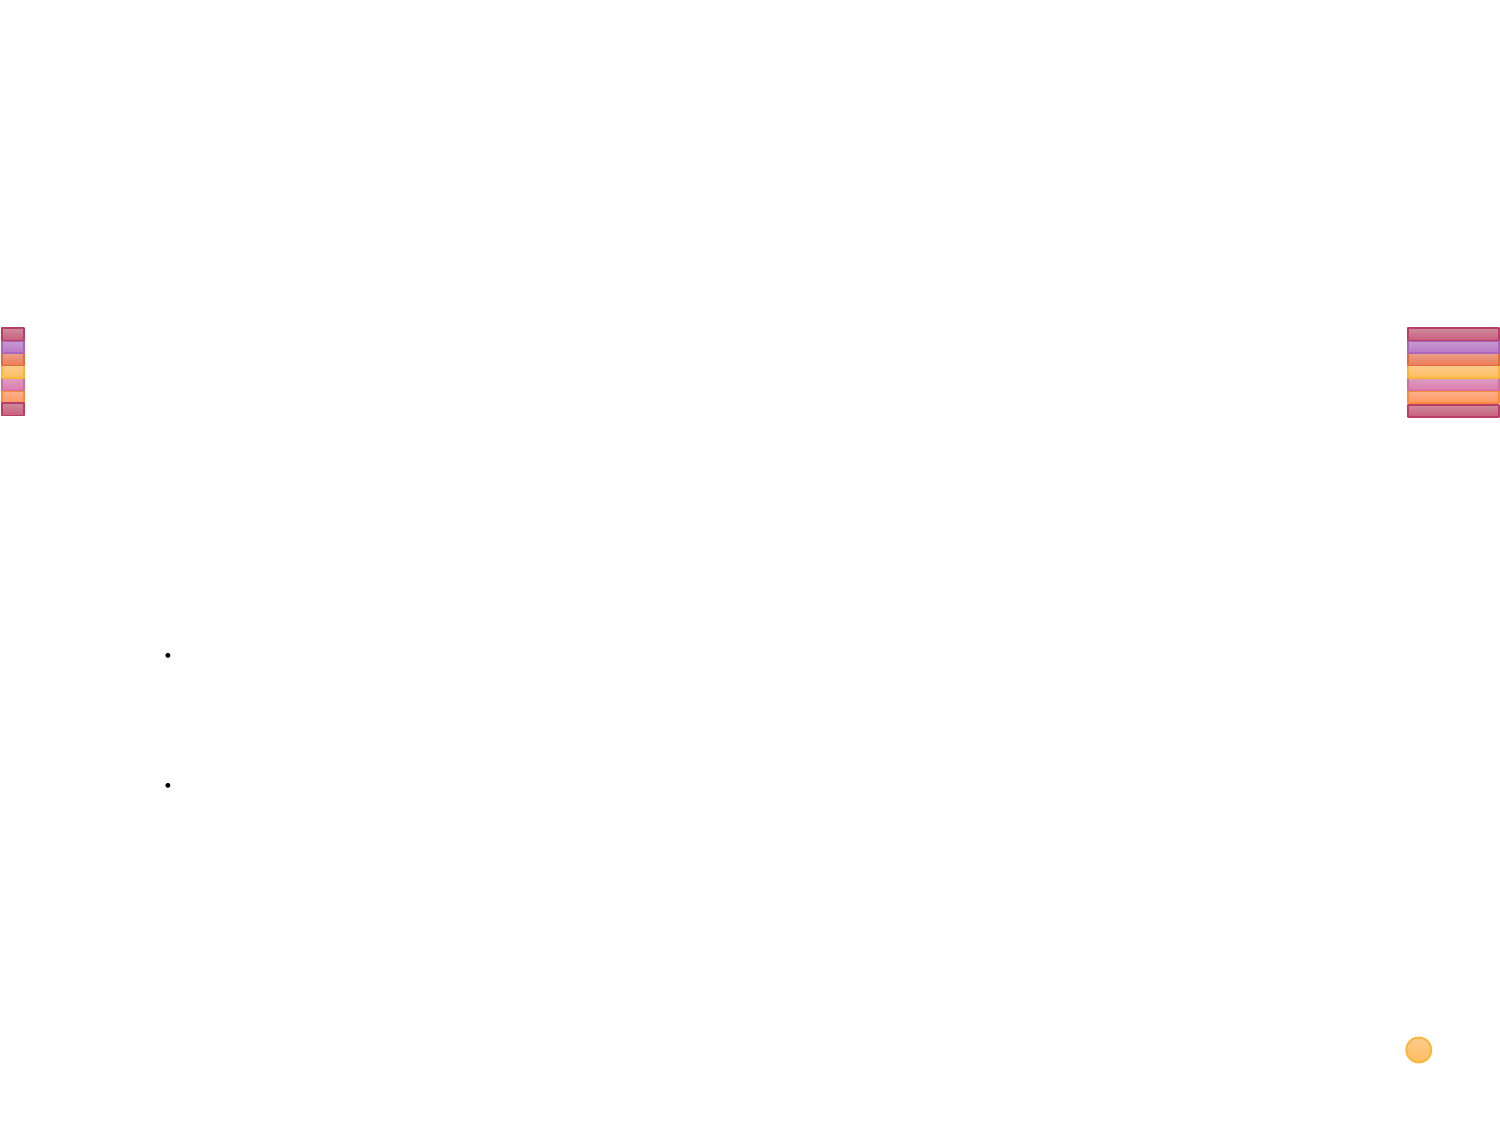

IV.- FLEXIBILIDAD FUNCIONAL (III)
# IV.2 .2 La movilidad funcional temporal y extraordinaria del art.39 ET.
la movilidad fuera del grupo es el suelo mínimo de la movilidad funcional temporal y extraordinaria
la movilidad funcional es sólo la movilidad bidireccional extra grupal
movilidad funcional inter grupal, bidireccional, únicamente limitada por el tiempo necesario para atender a las razones organizativas o técnicas que la justifican , la titulación y la dignidad